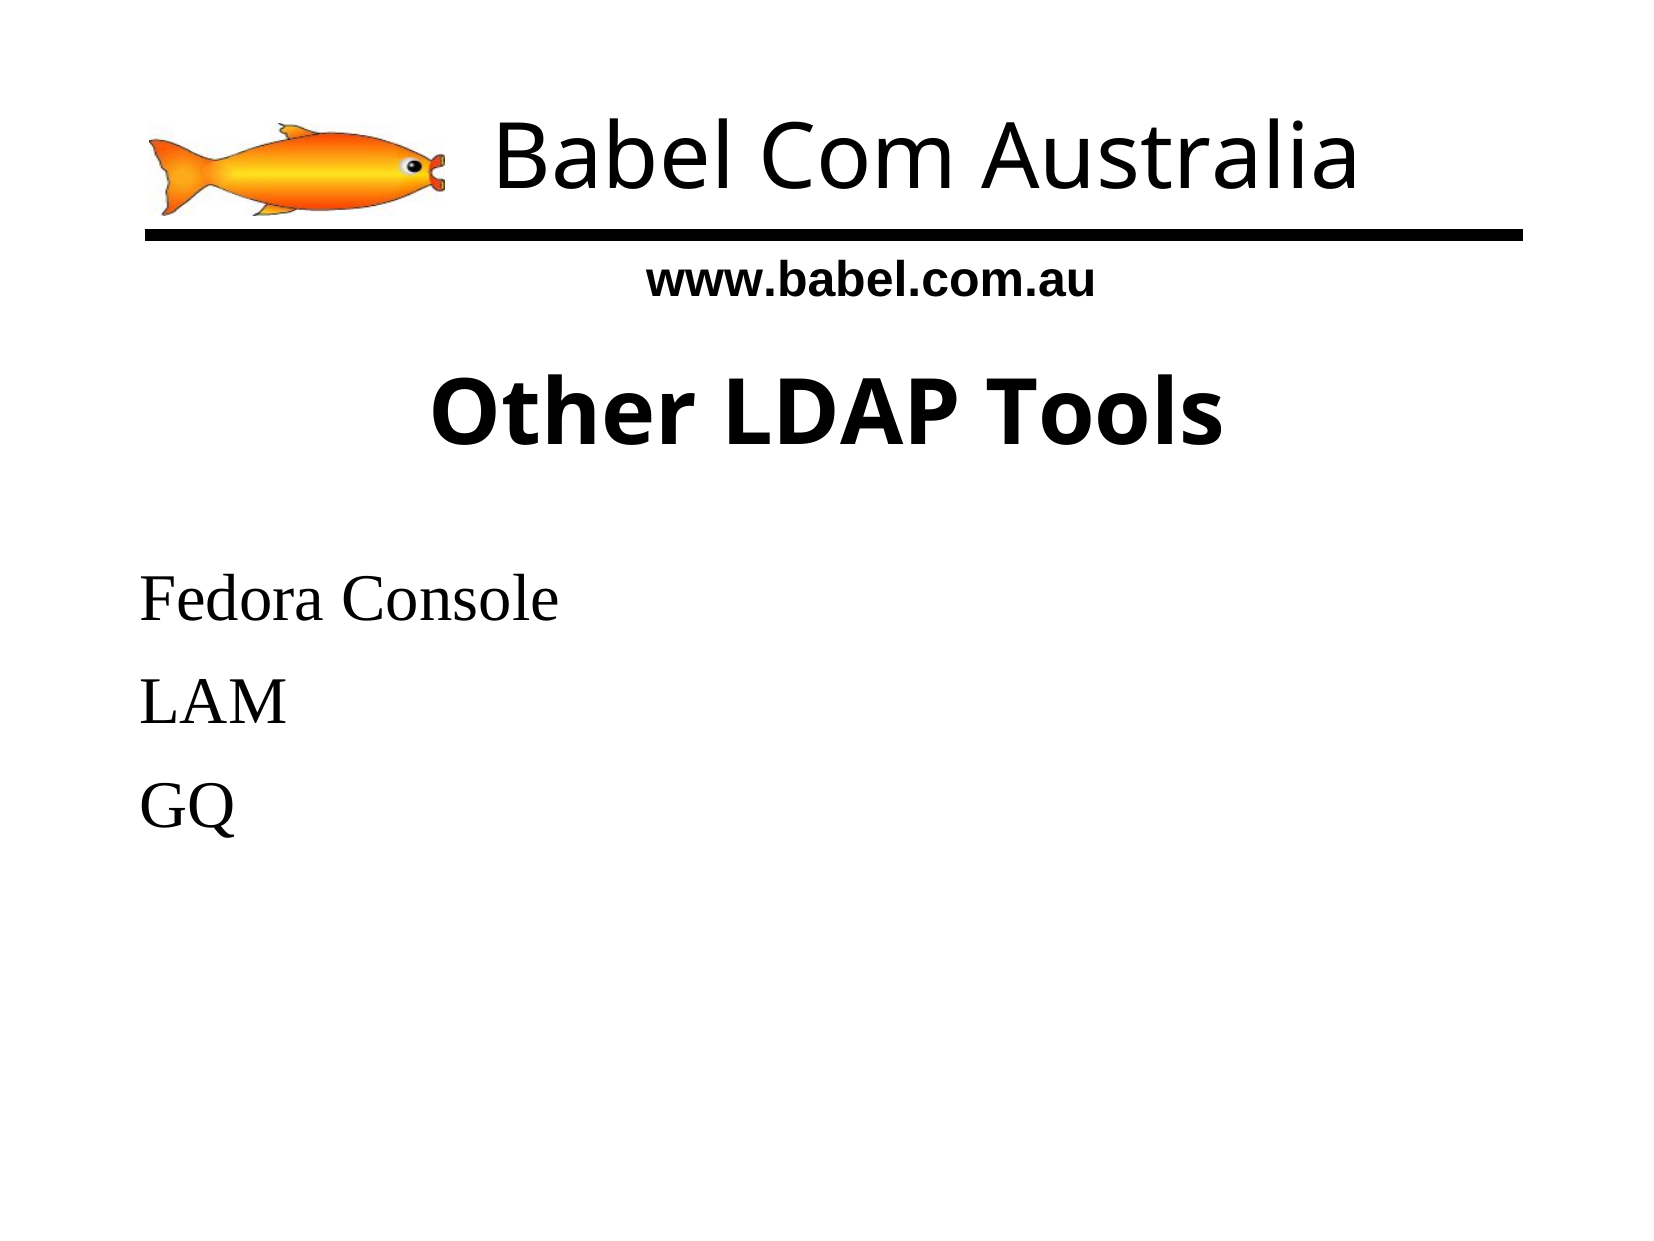

# Other LDAP Tools
Fedora Console
LAM
GQ